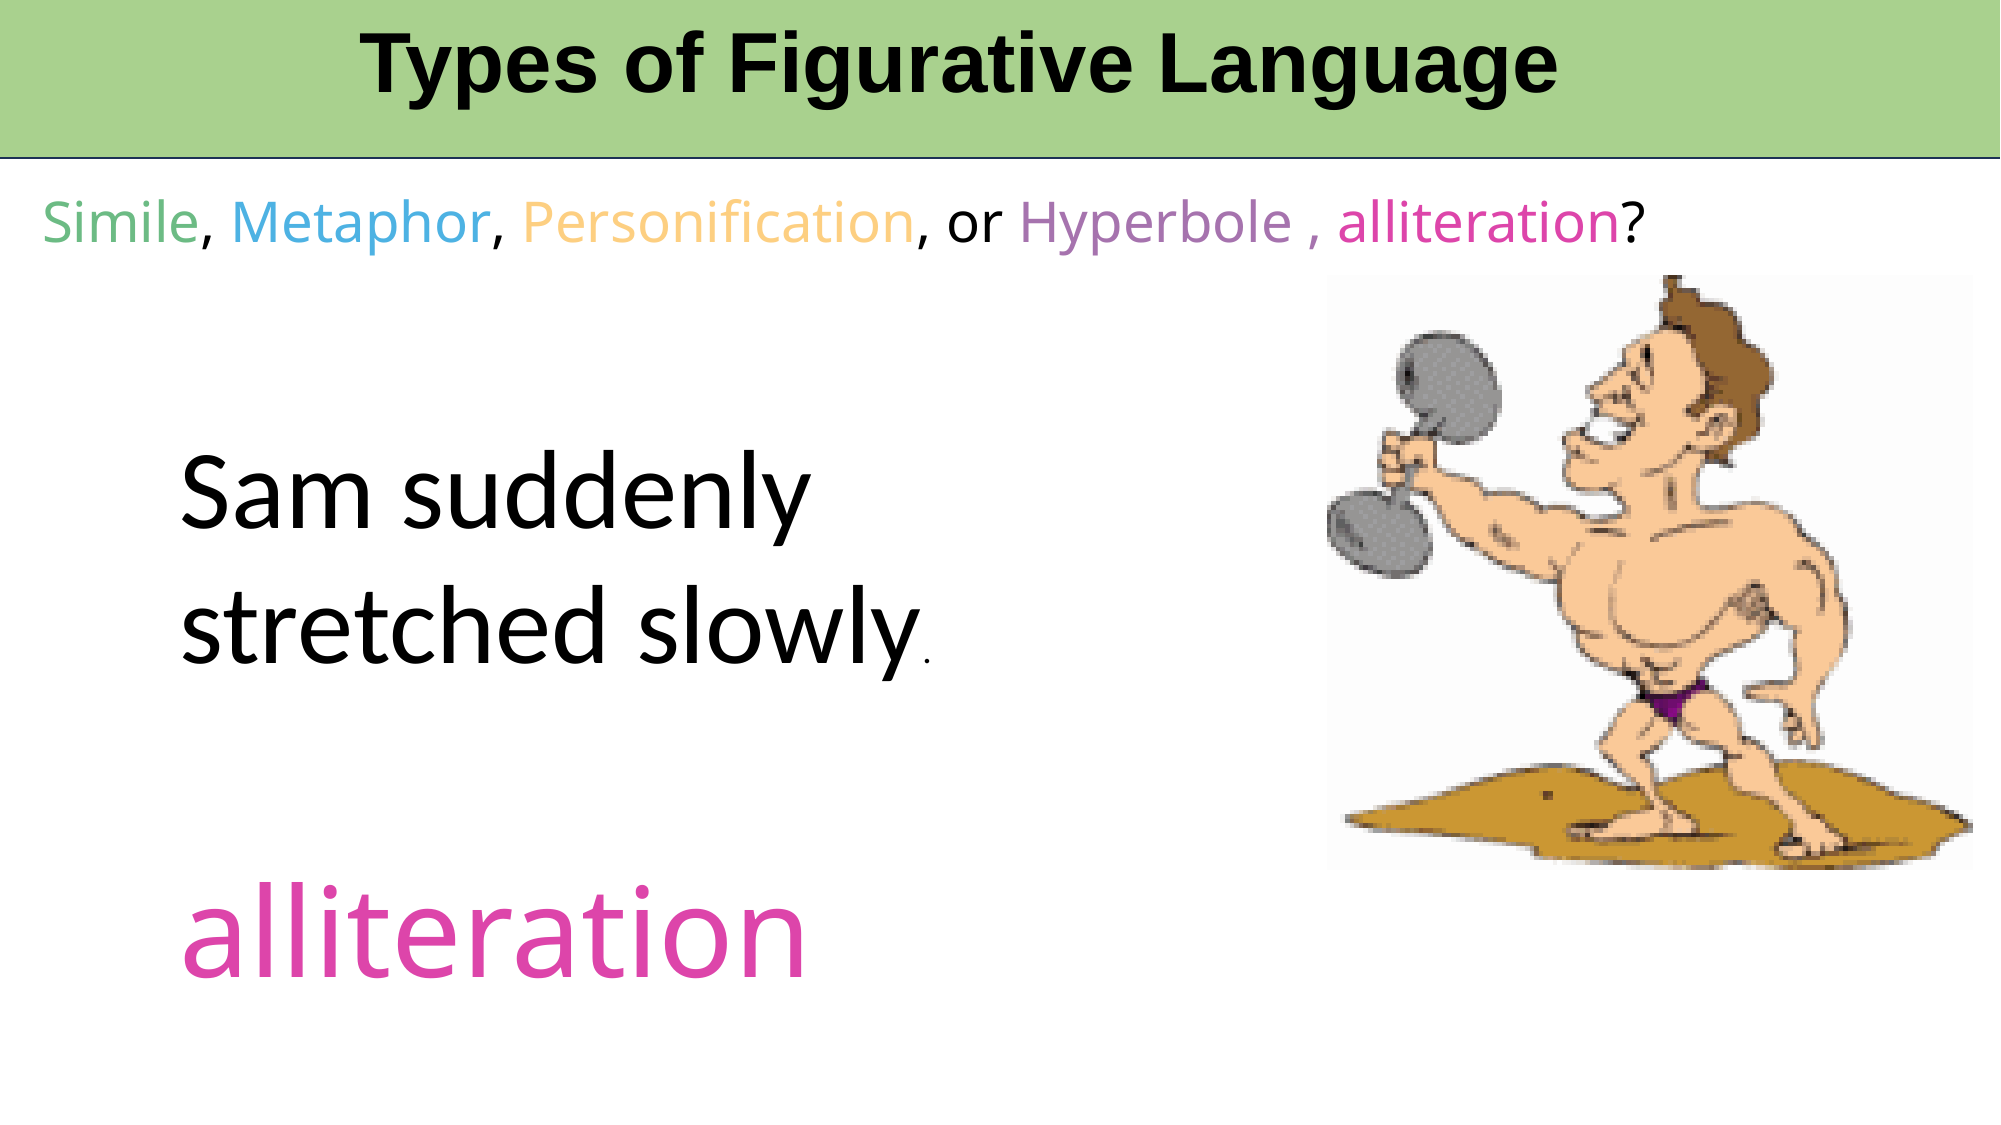

Types of Figurative Language
#
Simile, Metaphor, Personification, or Hyperbole , alliteration?
Sam suddenly stretched slowly.
alliteration